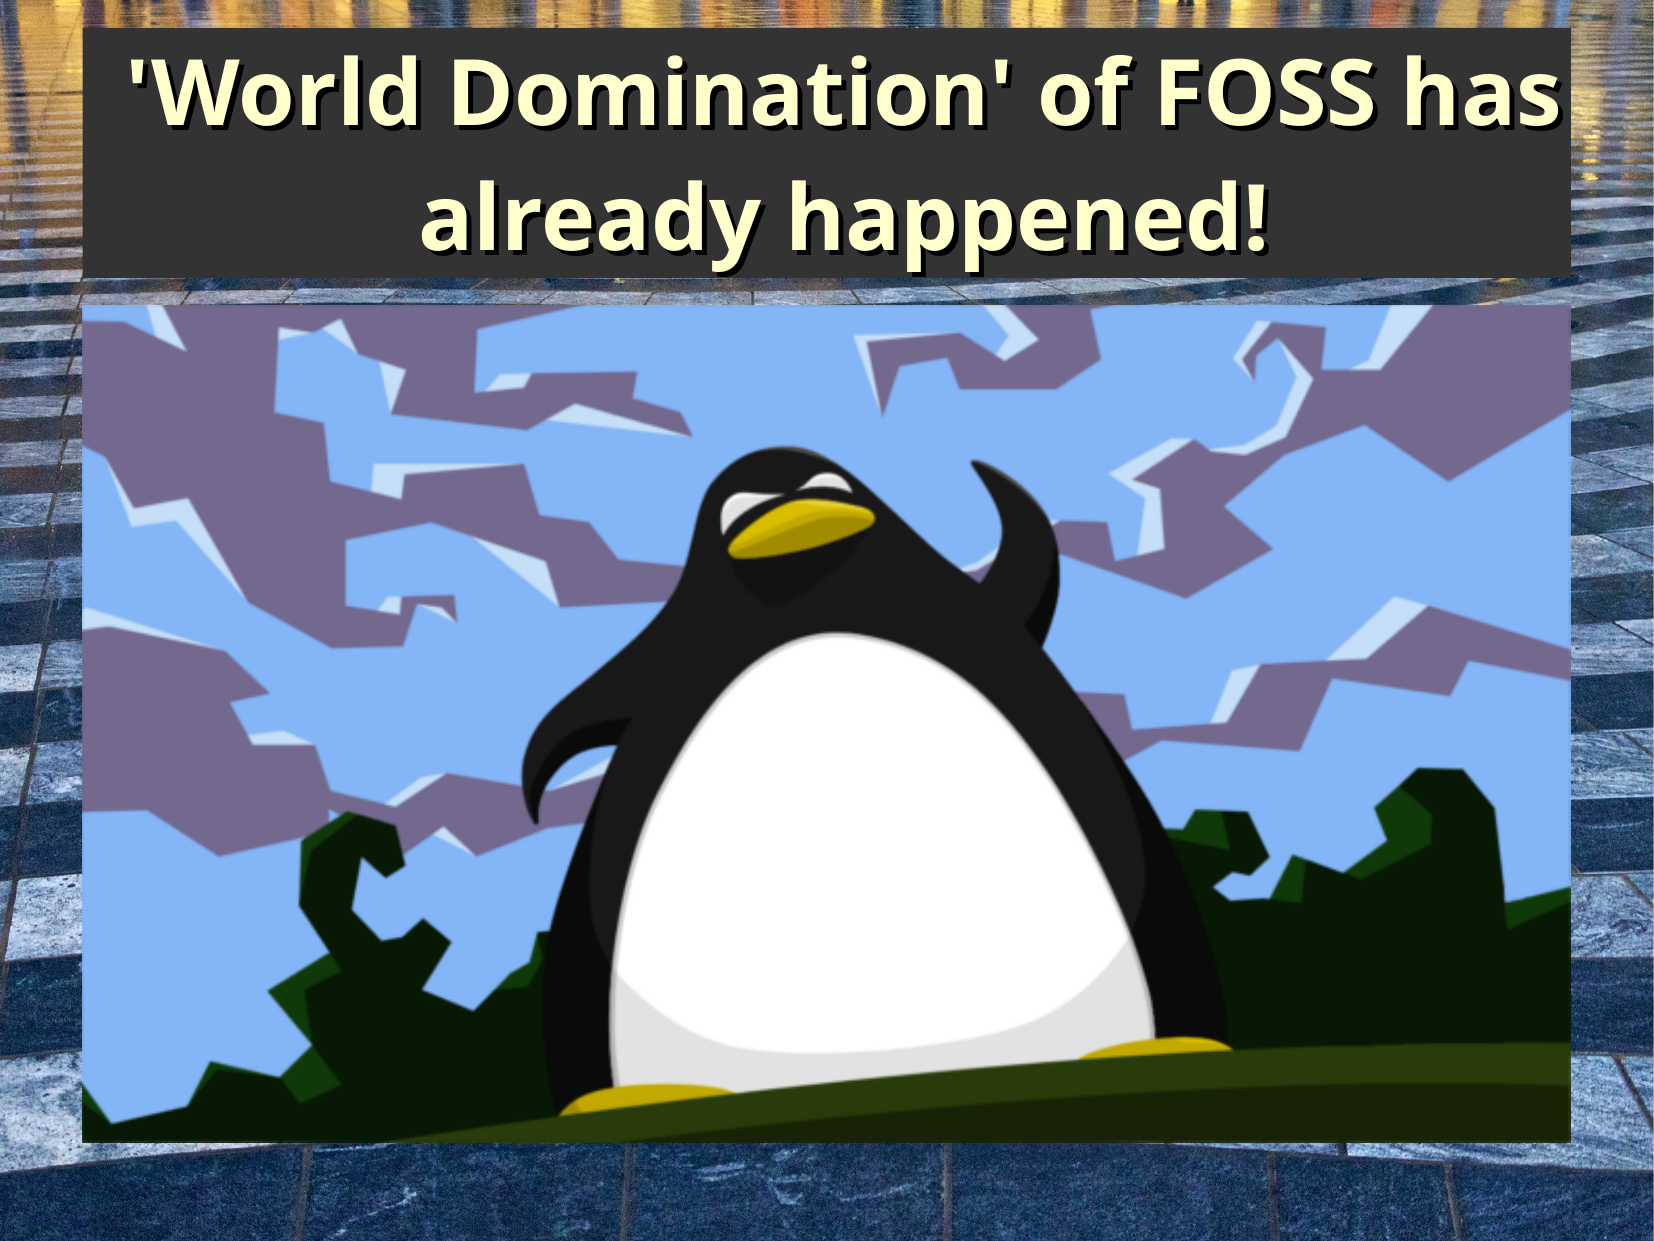

# 'World Domination' of FOSS has already happened!